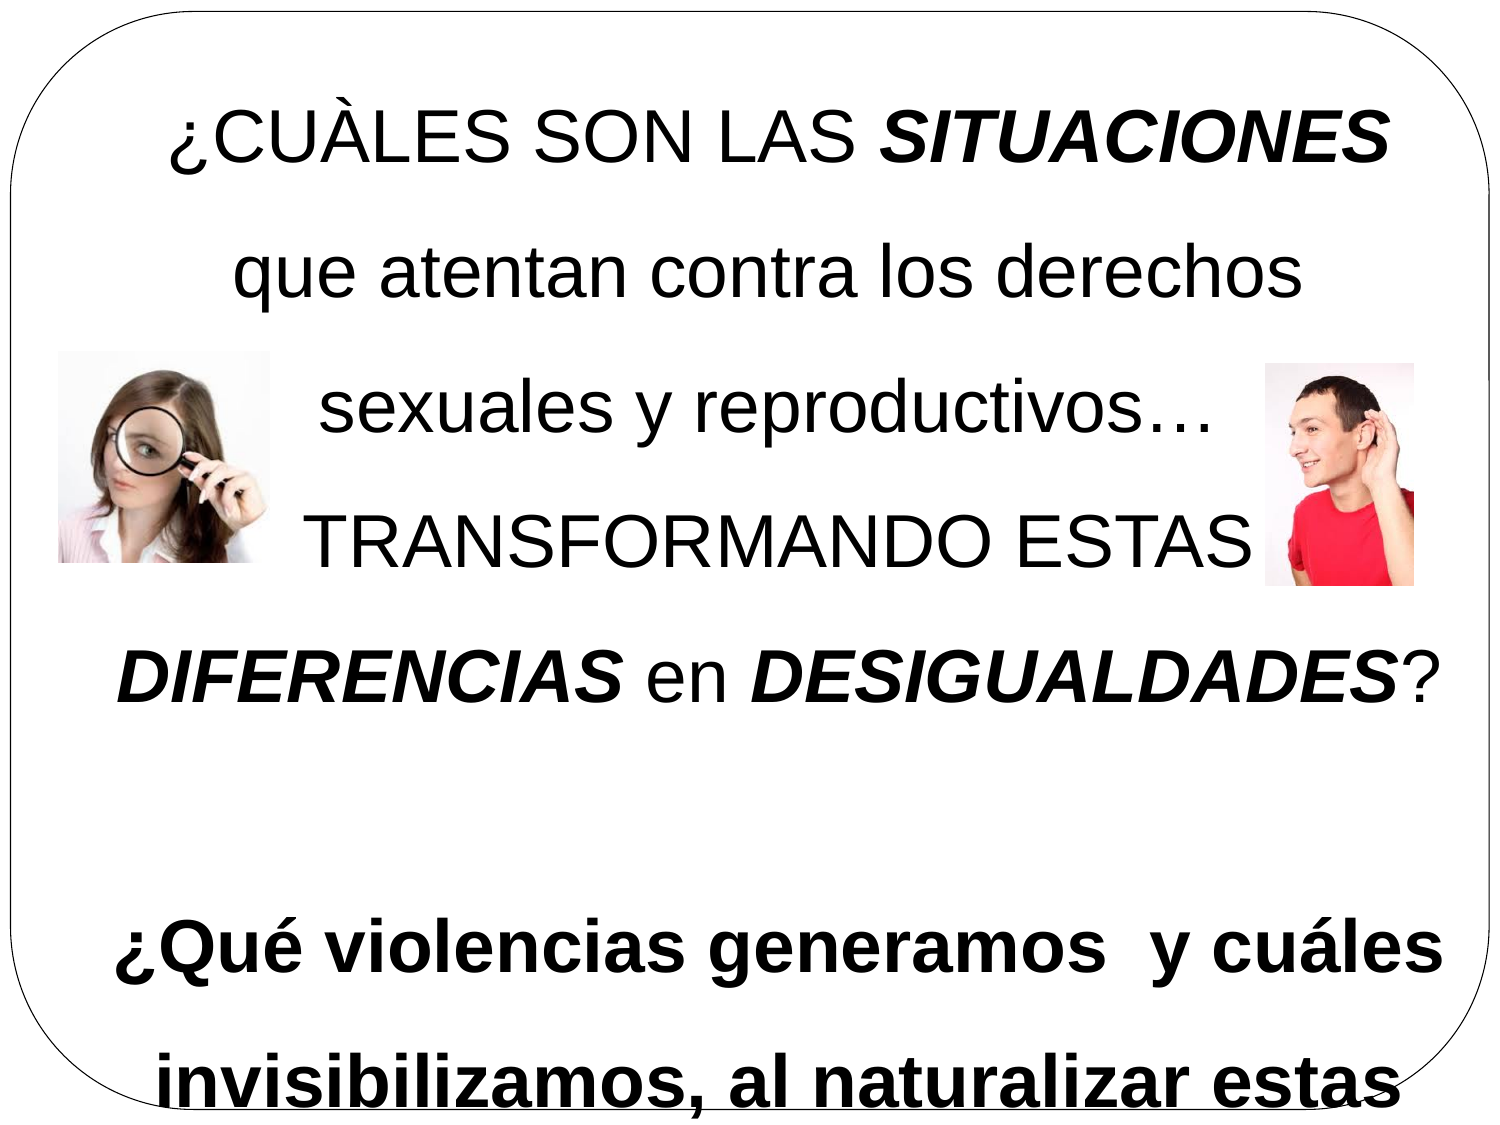

¿CUÀLES SON LAS SITUACIONES
que atentan contra los derechos
sexuales y reproductivos…
TRANSFORMANDO ESTAS DIFERENCIAS en DESIGUALDADES?
¿Qué violencias generamos y cuáles invisibilizamos, al naturalizar estas desigualdades?